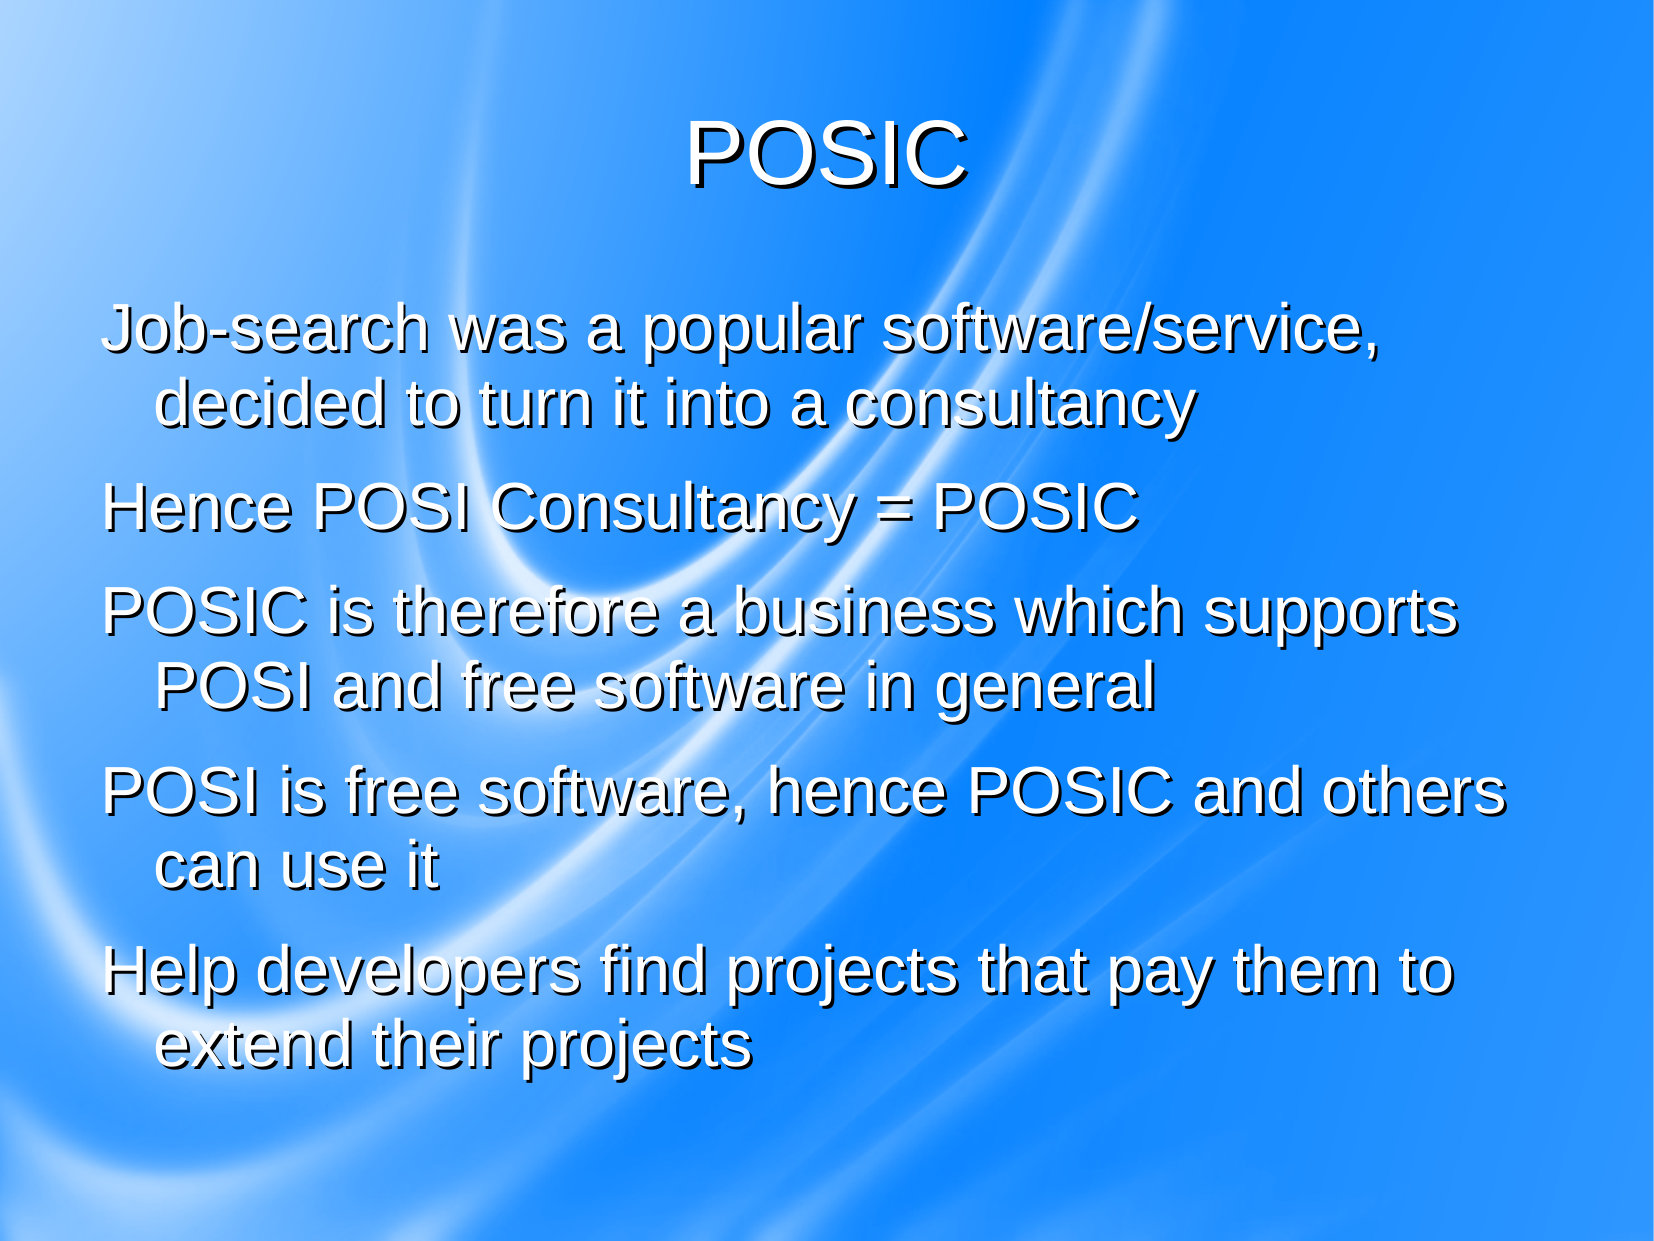

# POSIC
Job-search was a popular software/service, decided to turn it into a consultancy
Hence POSI Consultancy = POSIC
POSIC is therefore a business which supports POSI and free software in general
POSI is free software, hence POSIC and others can use it
Help developers find projects that pay them to extend their projects